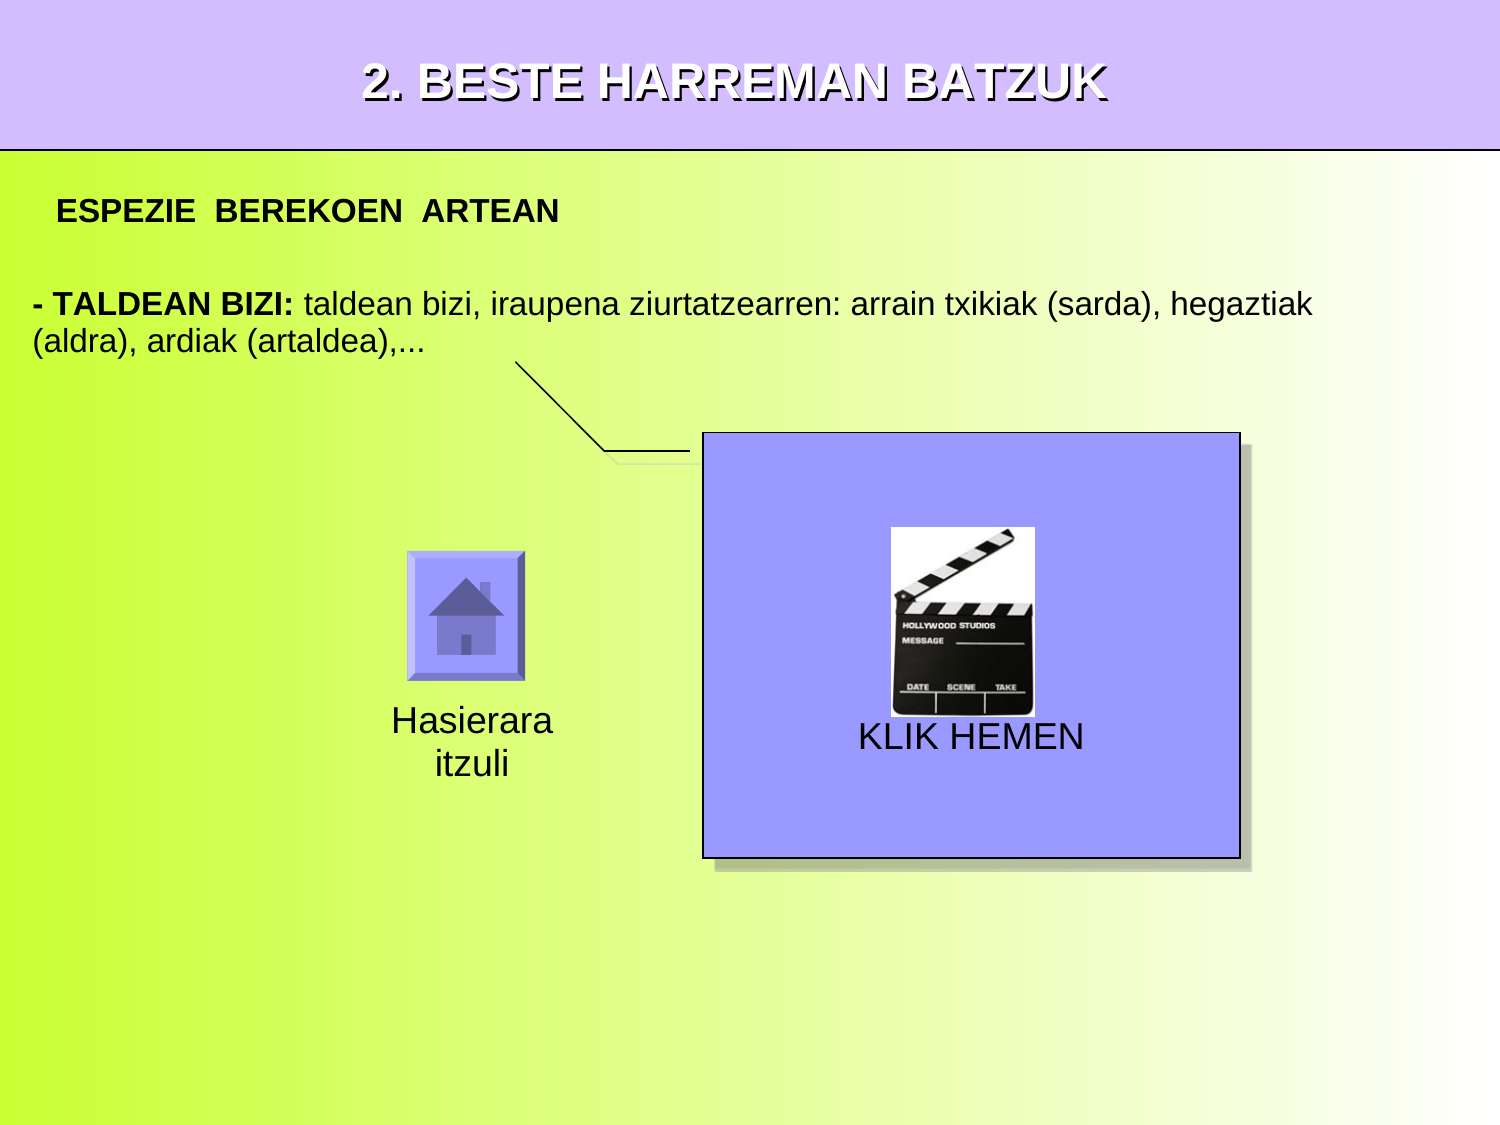

2. BESTE HARREMAN BATZUK
ERLAZIO-FUNTZIOA (harremanak izateko)
ESPEZIE BEREKOEN ARTEAN
- TALDEAN BIZI: taldean bizi, iraupena ziurtatzearren: arrain txikiak (sarda), hegaztiak (aldra), ardiak (artaldea),...
KLIK HEMEN
Hasierara
itzuli